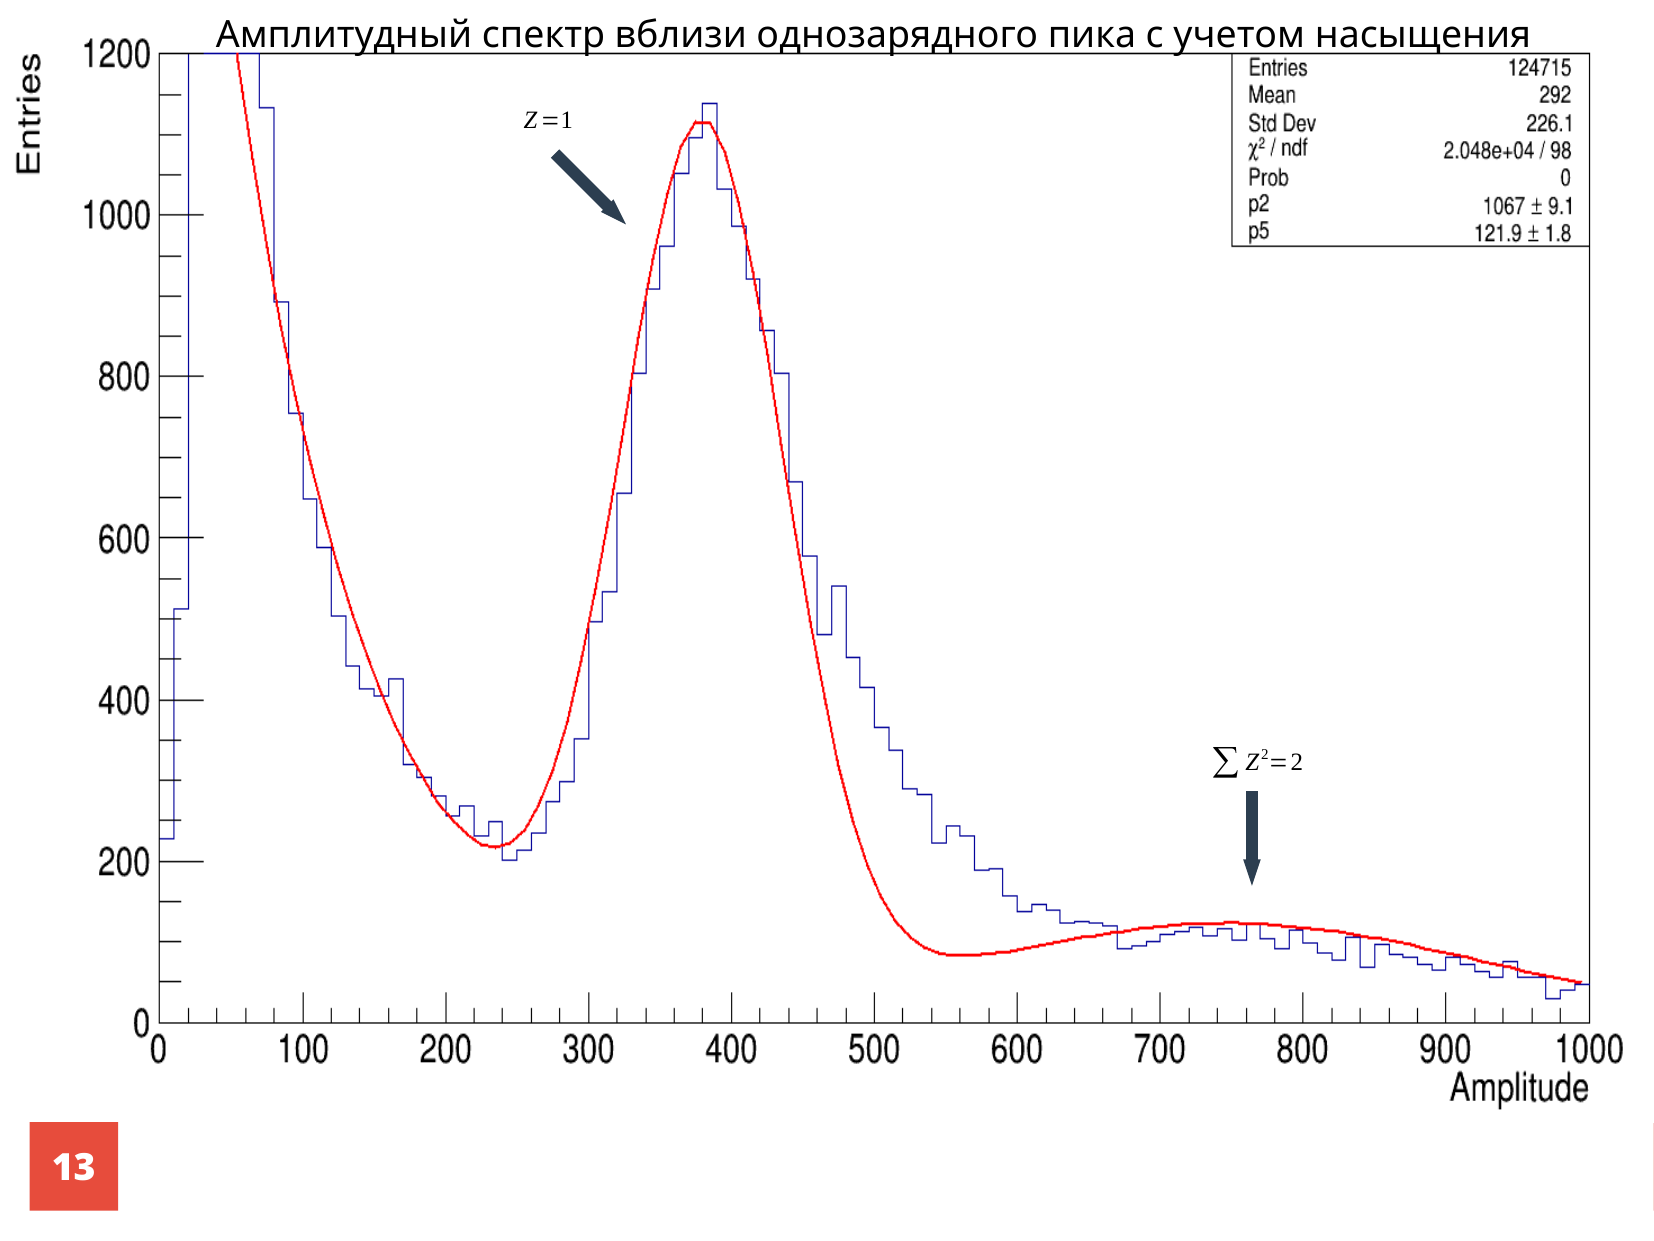

Амплитудный спектр вблизи однозарядного пика с учетом насыщения
# Z=1 и сумма Z2=2
13